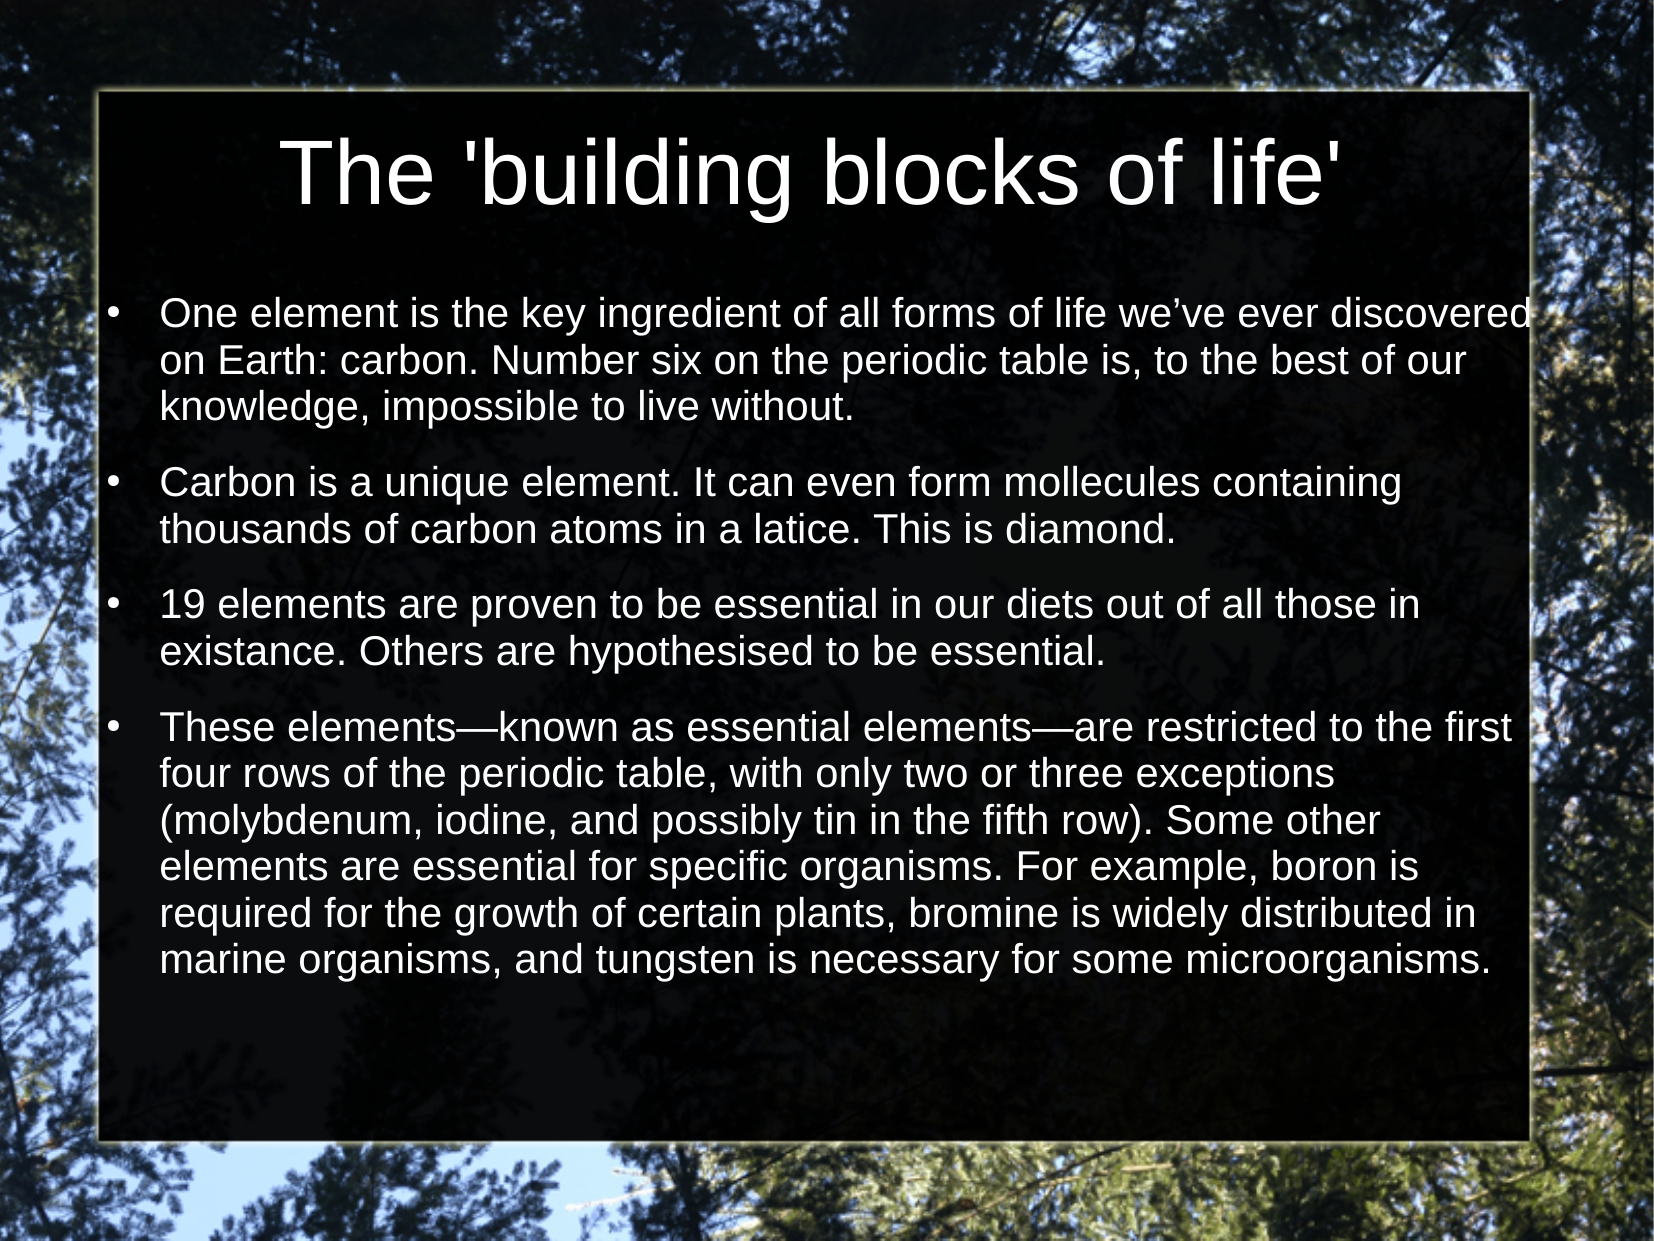

# The 'building blocks of life'
One element is the key ingredient of all forms of life we’ve ever discovered on Earth: carbon. Number six on the periodic table is, to the best of our knowledge, impossible to live without.
Carbon is a unique element. It can even form mollecules containing thousands of carbon atoms in a latice. This is diamond.
19 elements are proven to be essential in our diets out of all those in existance. Others are hypothesised to be essential.
These elements—known as essential elements—are restricted to the first four rows of the periodic table, with only two or three exceptions (molybdenum, iodine, and possibly tin in the fifth row). Some other elements are essential for specific organisms. For example, boron is required for the growth of certain plants, bromine is widely distributed in marine organisms, and tungsten is necessary for some microorganisms.